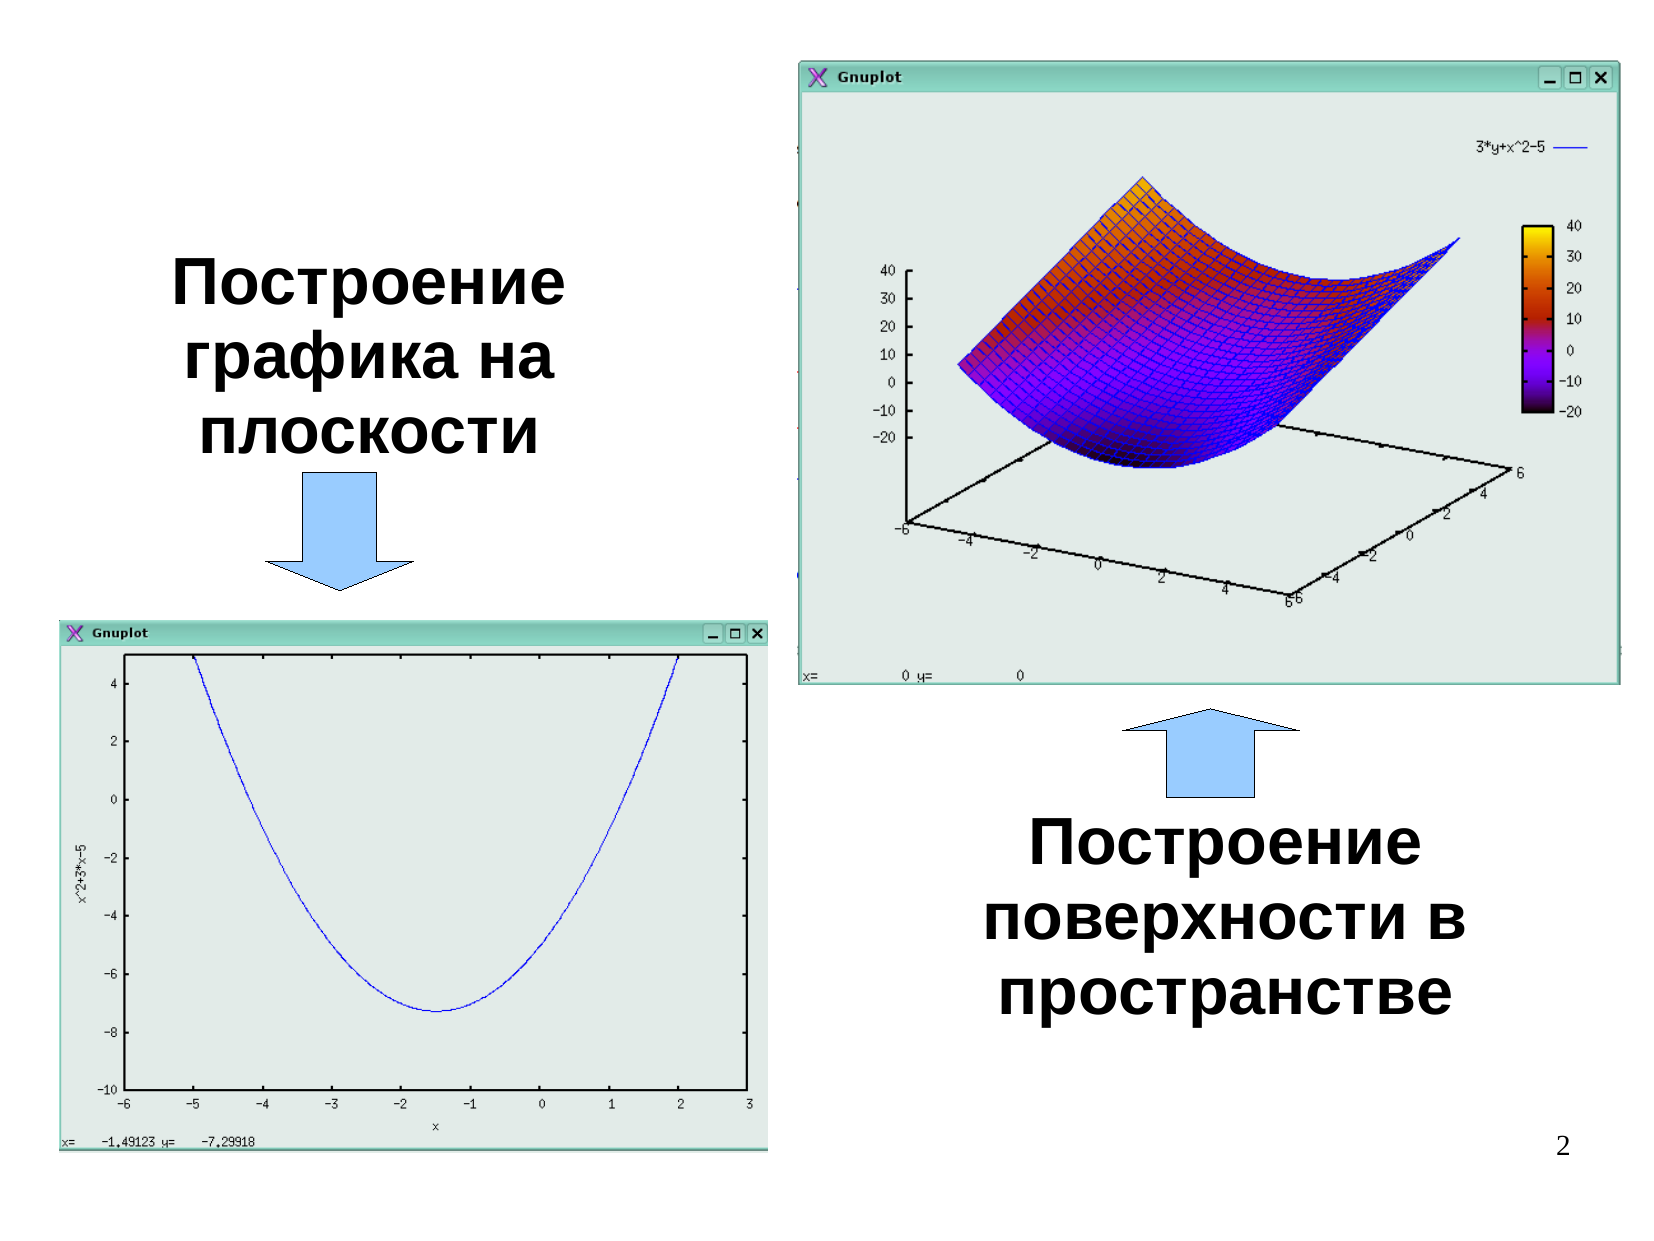

Построение графика на плоскости
Построение поверхности в пространстве
2